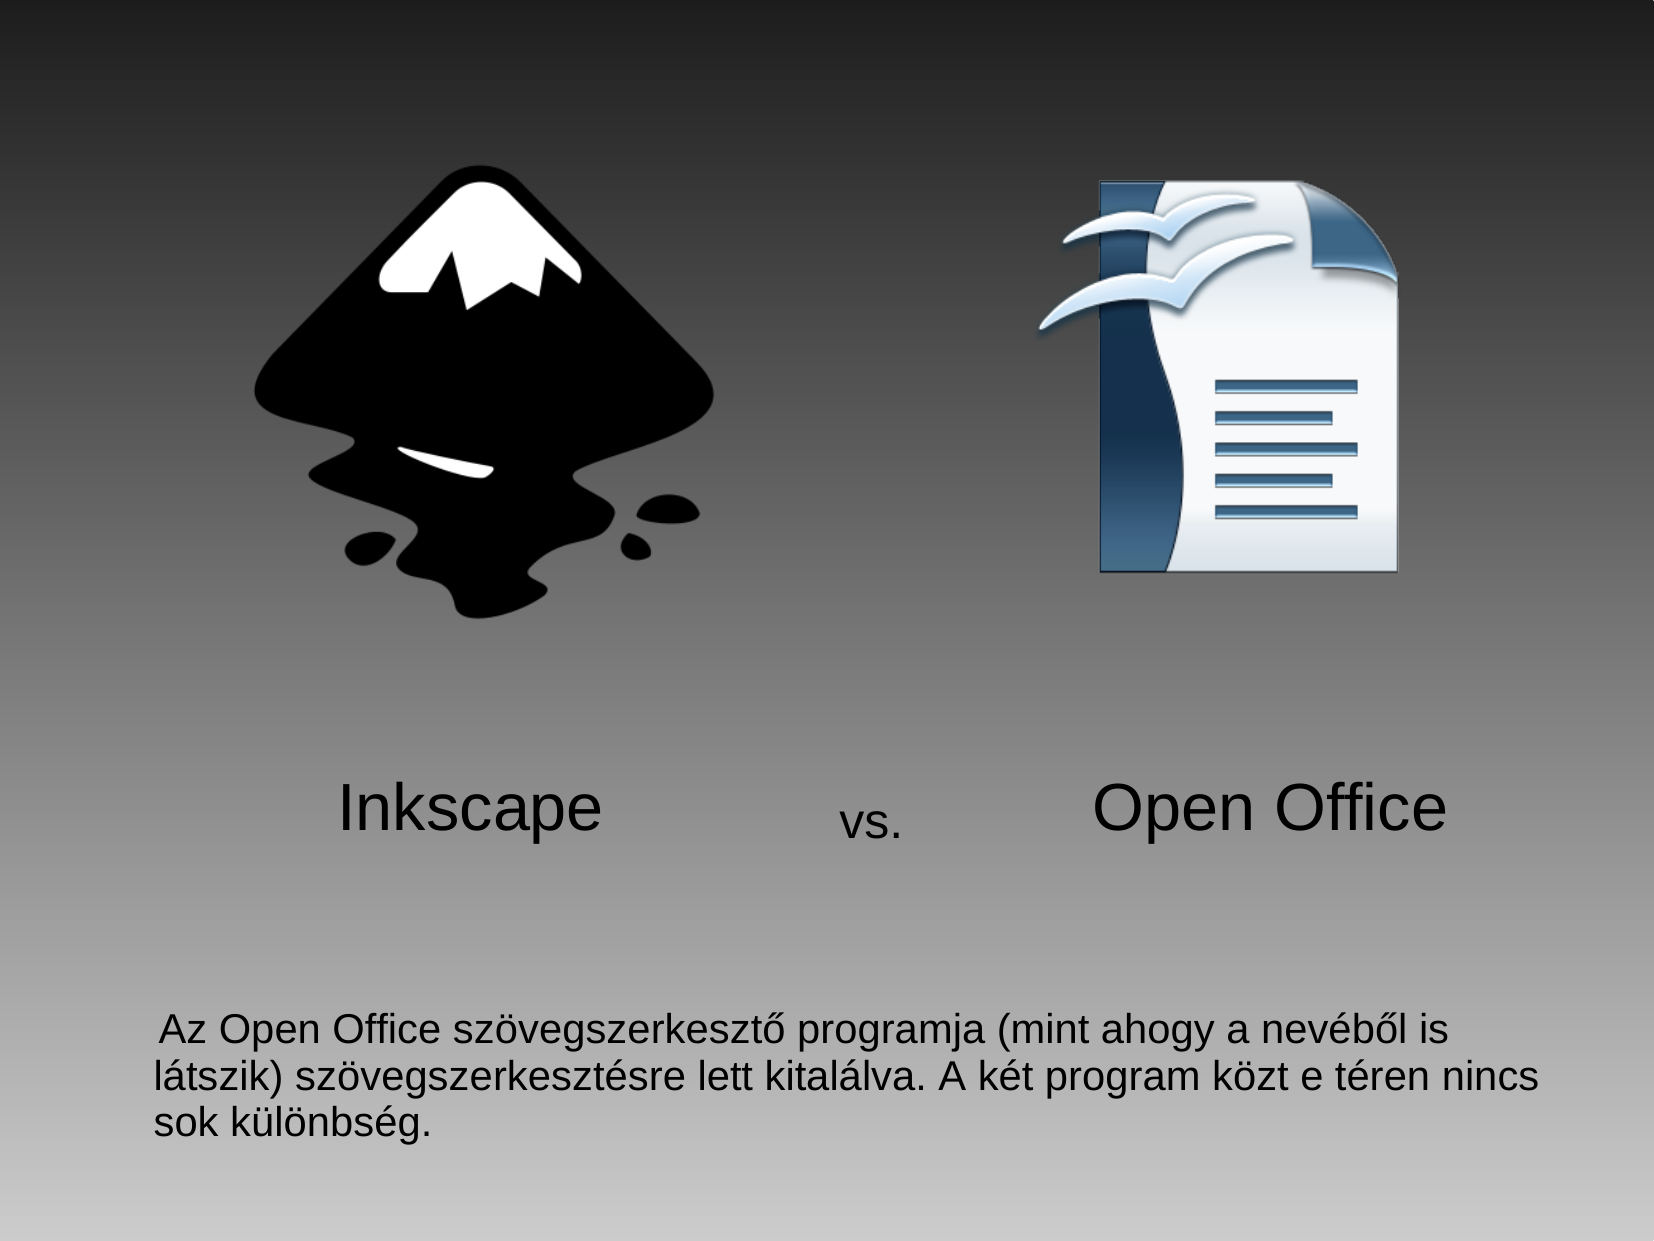

Inkscape
Open Office
vs.
# Az Open Office szövegszerkesztő programja (mint ahogy a nevéből is látszik) szövegszerkesztésre lett kitalálva. A két program közt e téren nincs sok különbség.